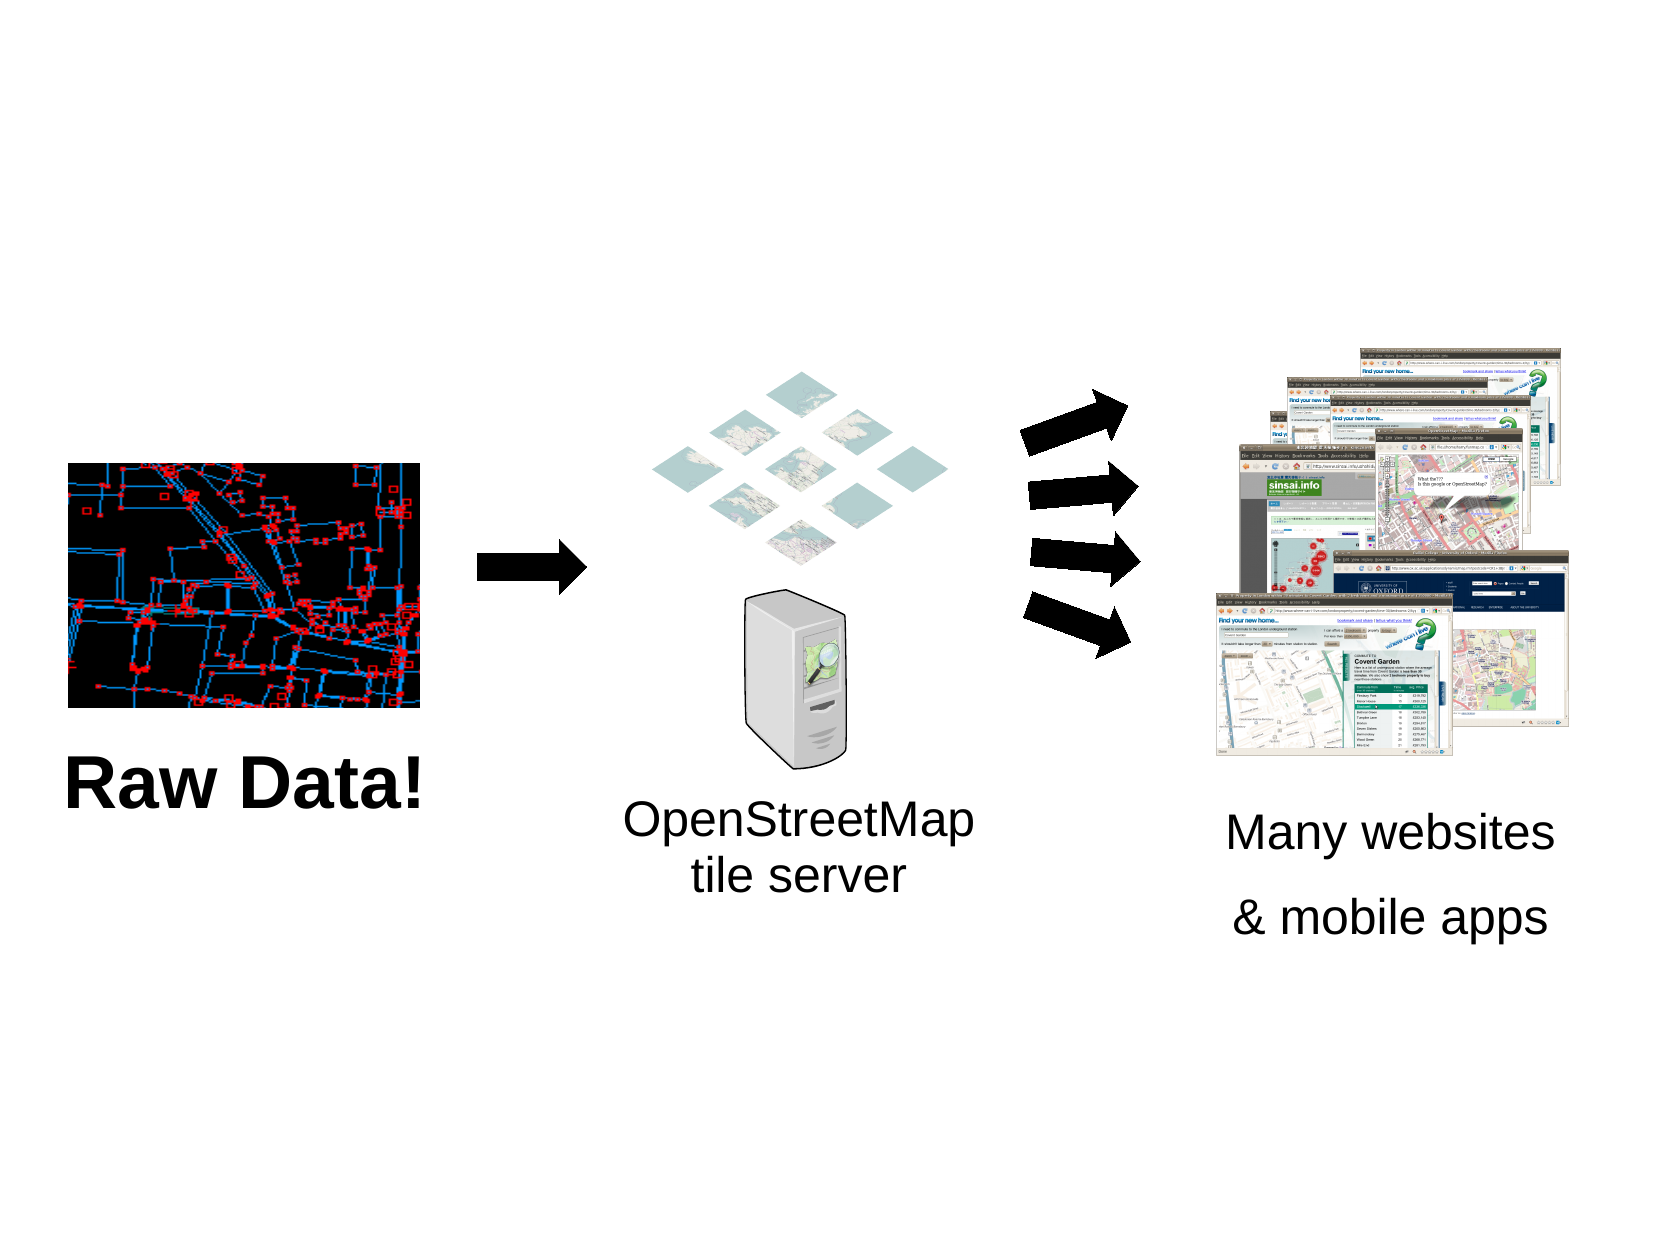

Raw Data!
# OpenStreetMap tile server
Many websites
& mobile apps